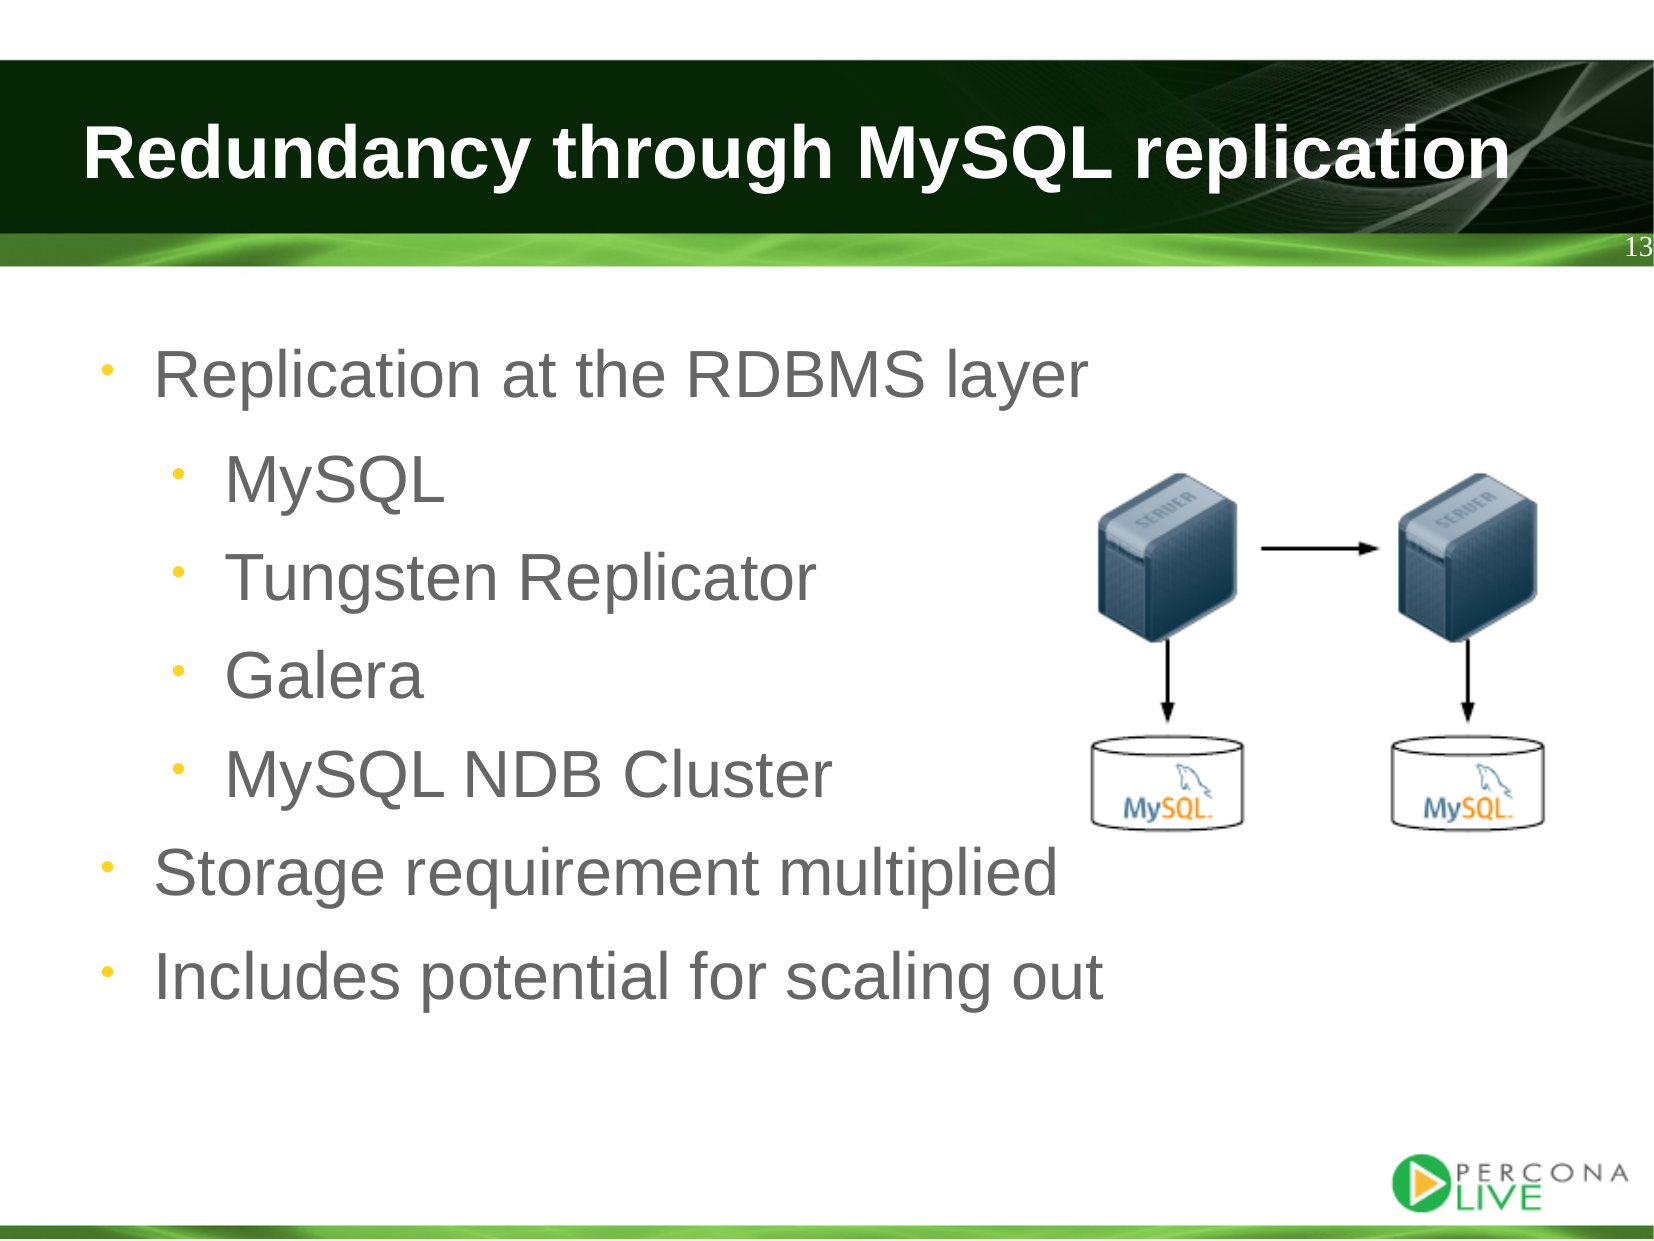

# Redundancy through MySQL replication
13
Replication at the RDBMS layer
MySQL
Tungsten Replicator
Galera
MySQL NDB Cluster
Storage requirement multiplied
Includes potential for scaling out